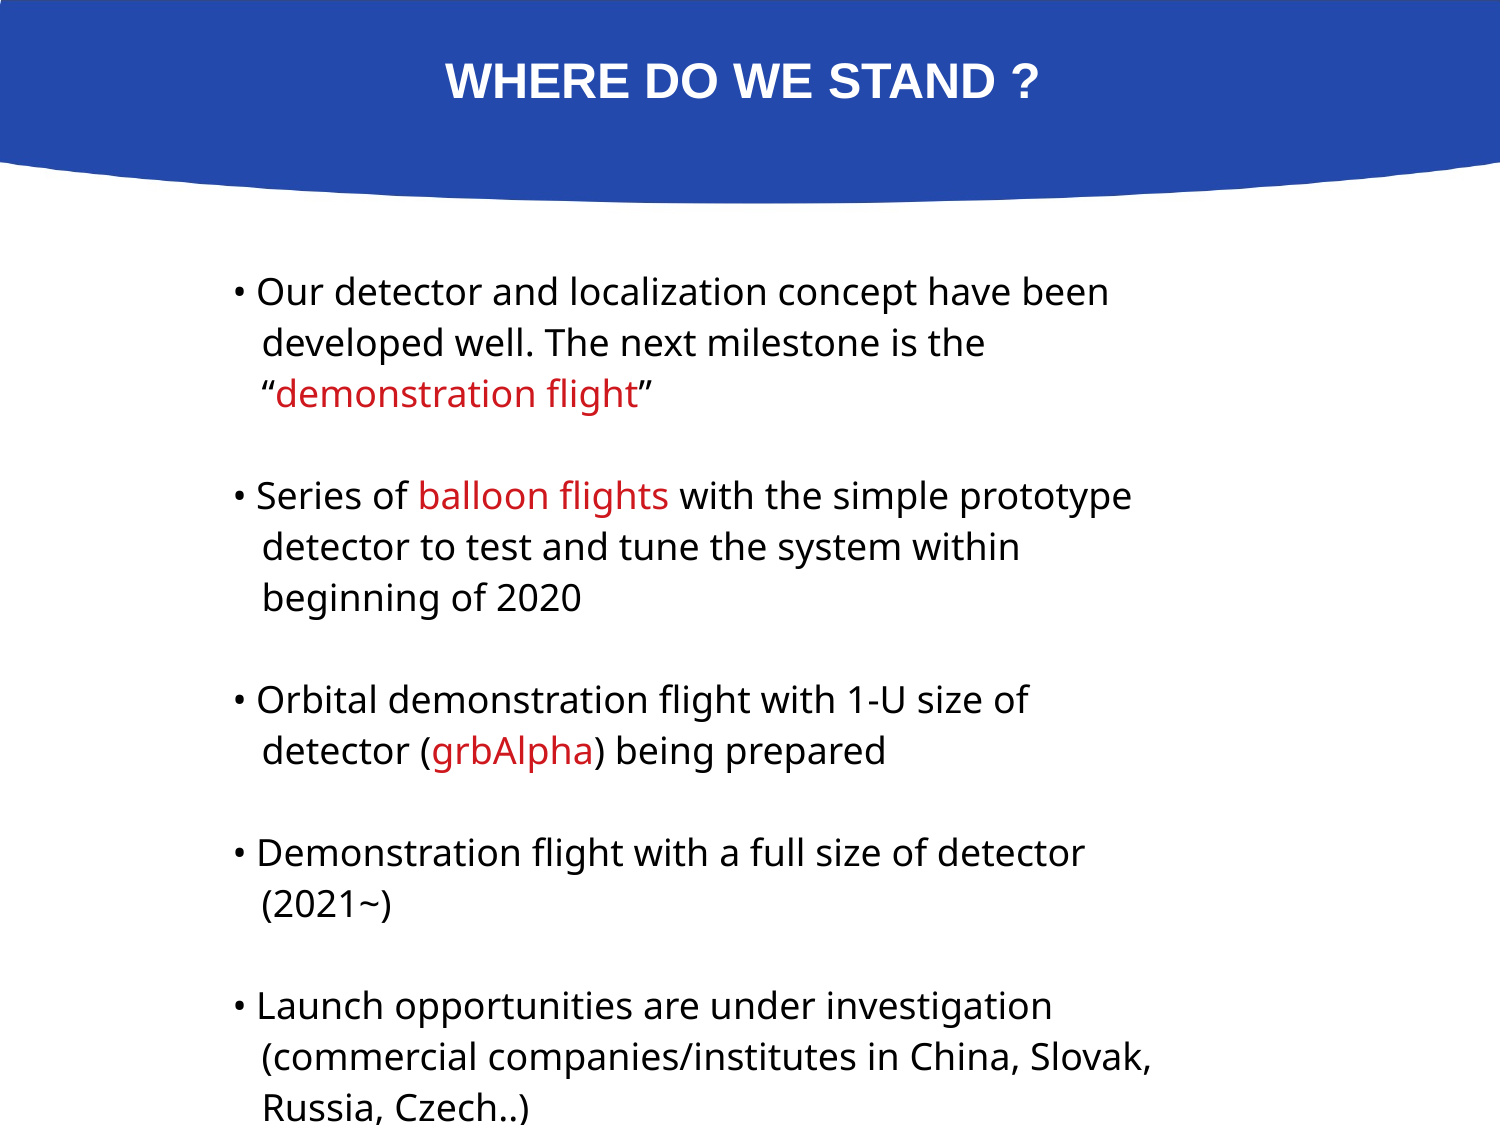

# Where do we stand ?
• Our detector and localization concept have been
 developed well. The next milestone is the
 “demonstration flight”
• Series of balloon flights with the simple prototype
 detector to test and tune the system within
 beginning of 2020
• Orbital demonstration flight with 1-U size of
 detector (grbAlpha) being prepared
• Demonstration flight with a full size of detector
 (2021~)
• Launch opportunities are under investigation
 (commercial companies/institutes in China, Slovak,
 Russia, Czech..)